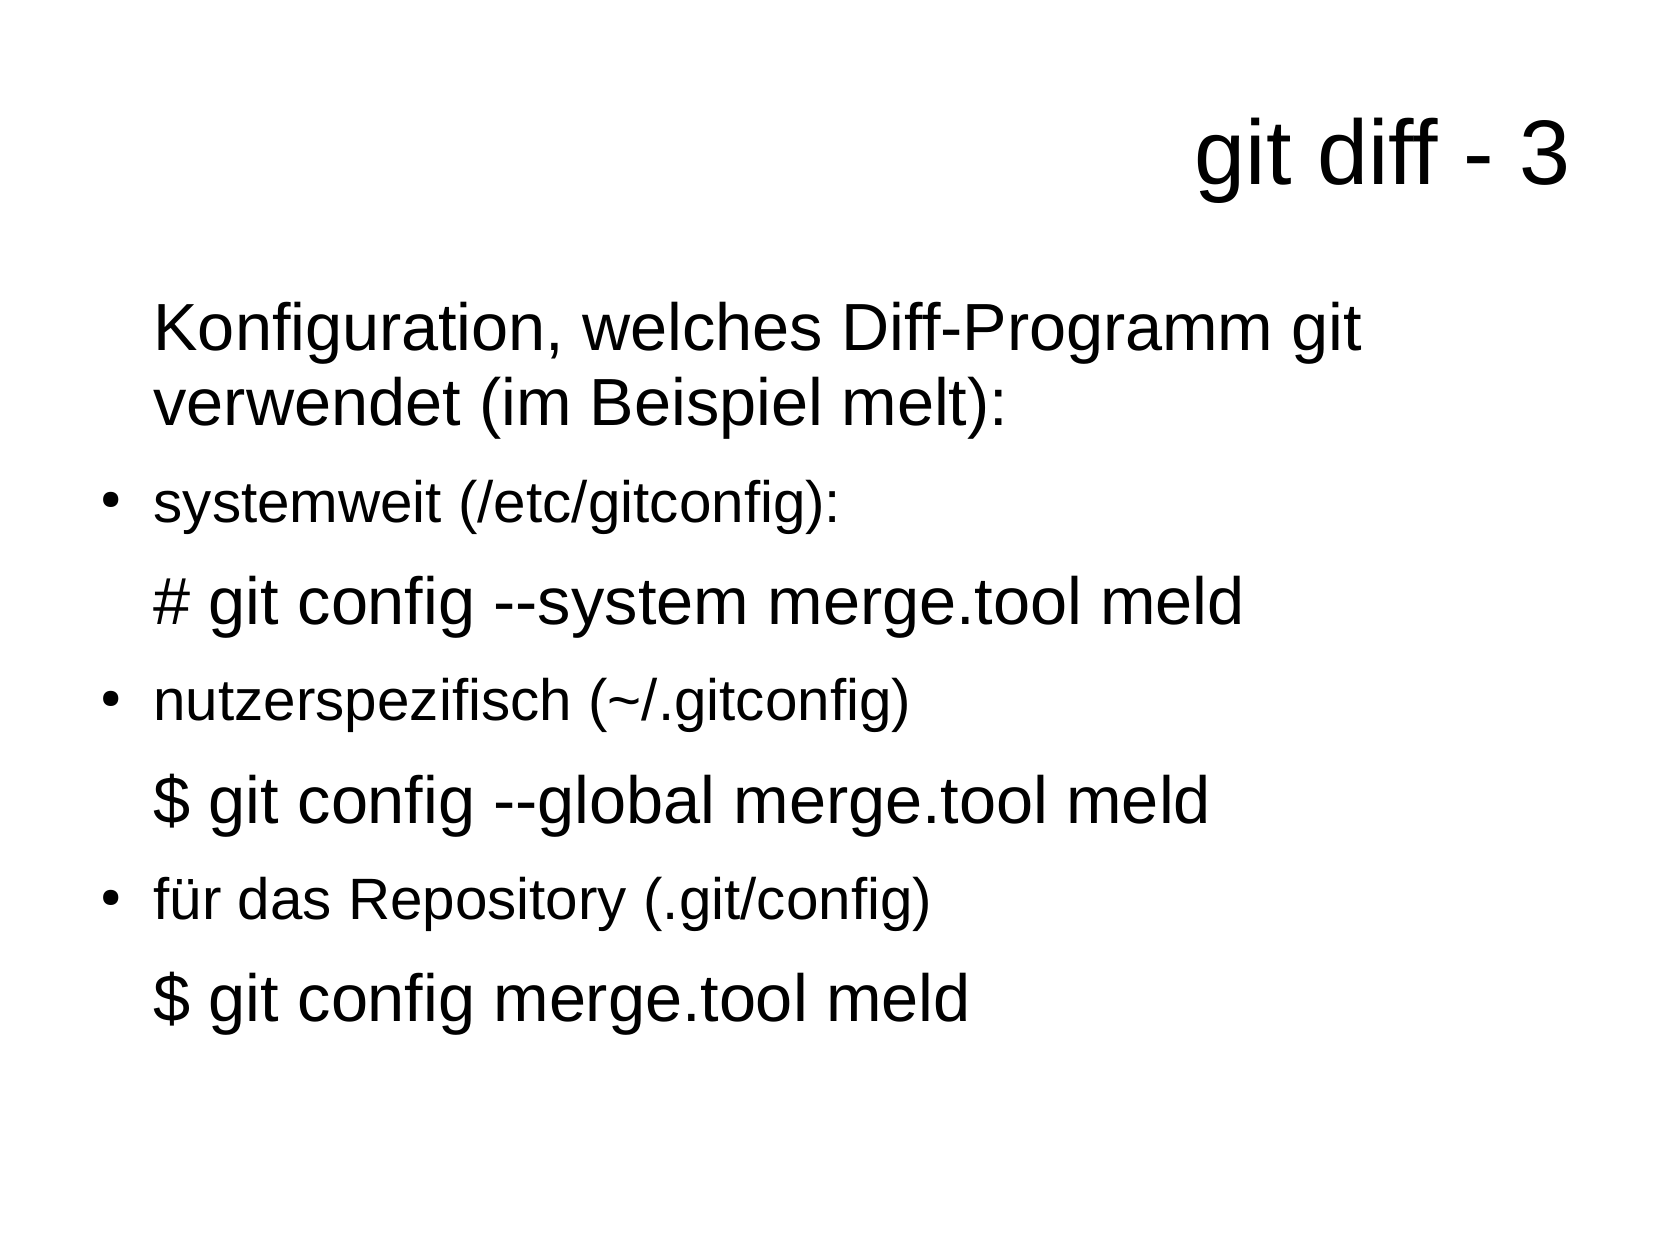

# git diff - 3
Konfiguration, welches Diff-Programm git verwendet (im Beispiel melt):
systemweit (/etc/gitconfig):
# git config --system merge.tool meld
nutzerspezifisch (~/.gitconfig)
$ git config --global merge.tool meld
für das Repository (.git/config)
$ git config merge.tool meld